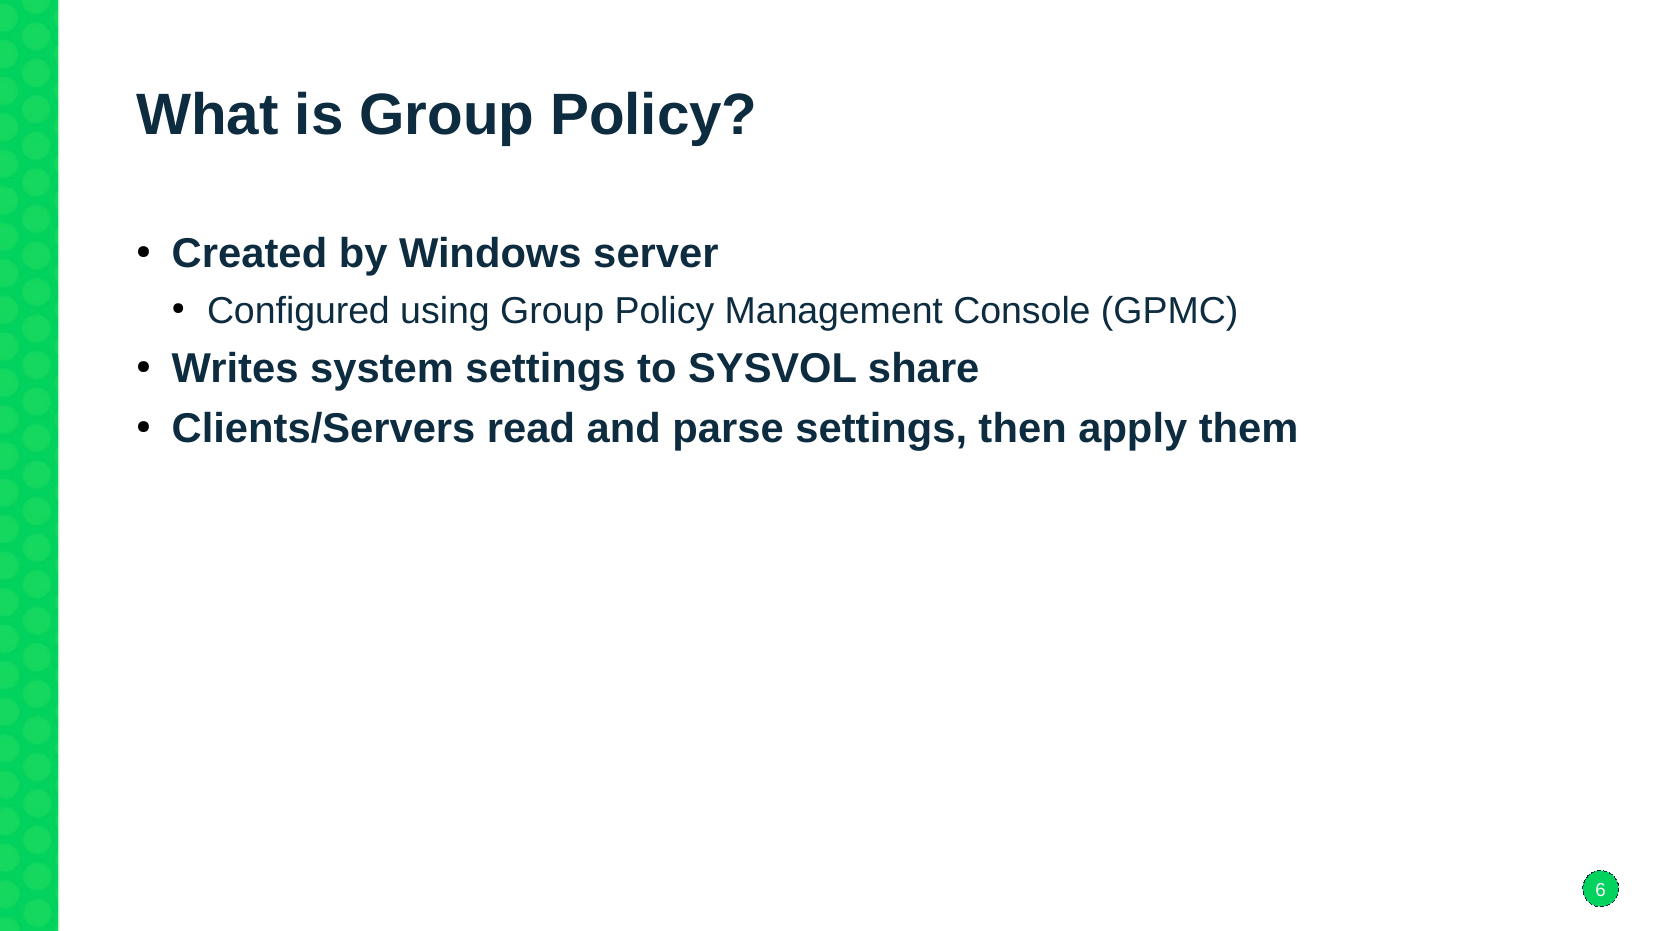

# What is Group Policy?
Created by Windows server
Configured using Group Policy Management Console (GPMC)
Writes system settings to SYSVOL share
Clients/Servers read and parse settings, then apply them
6